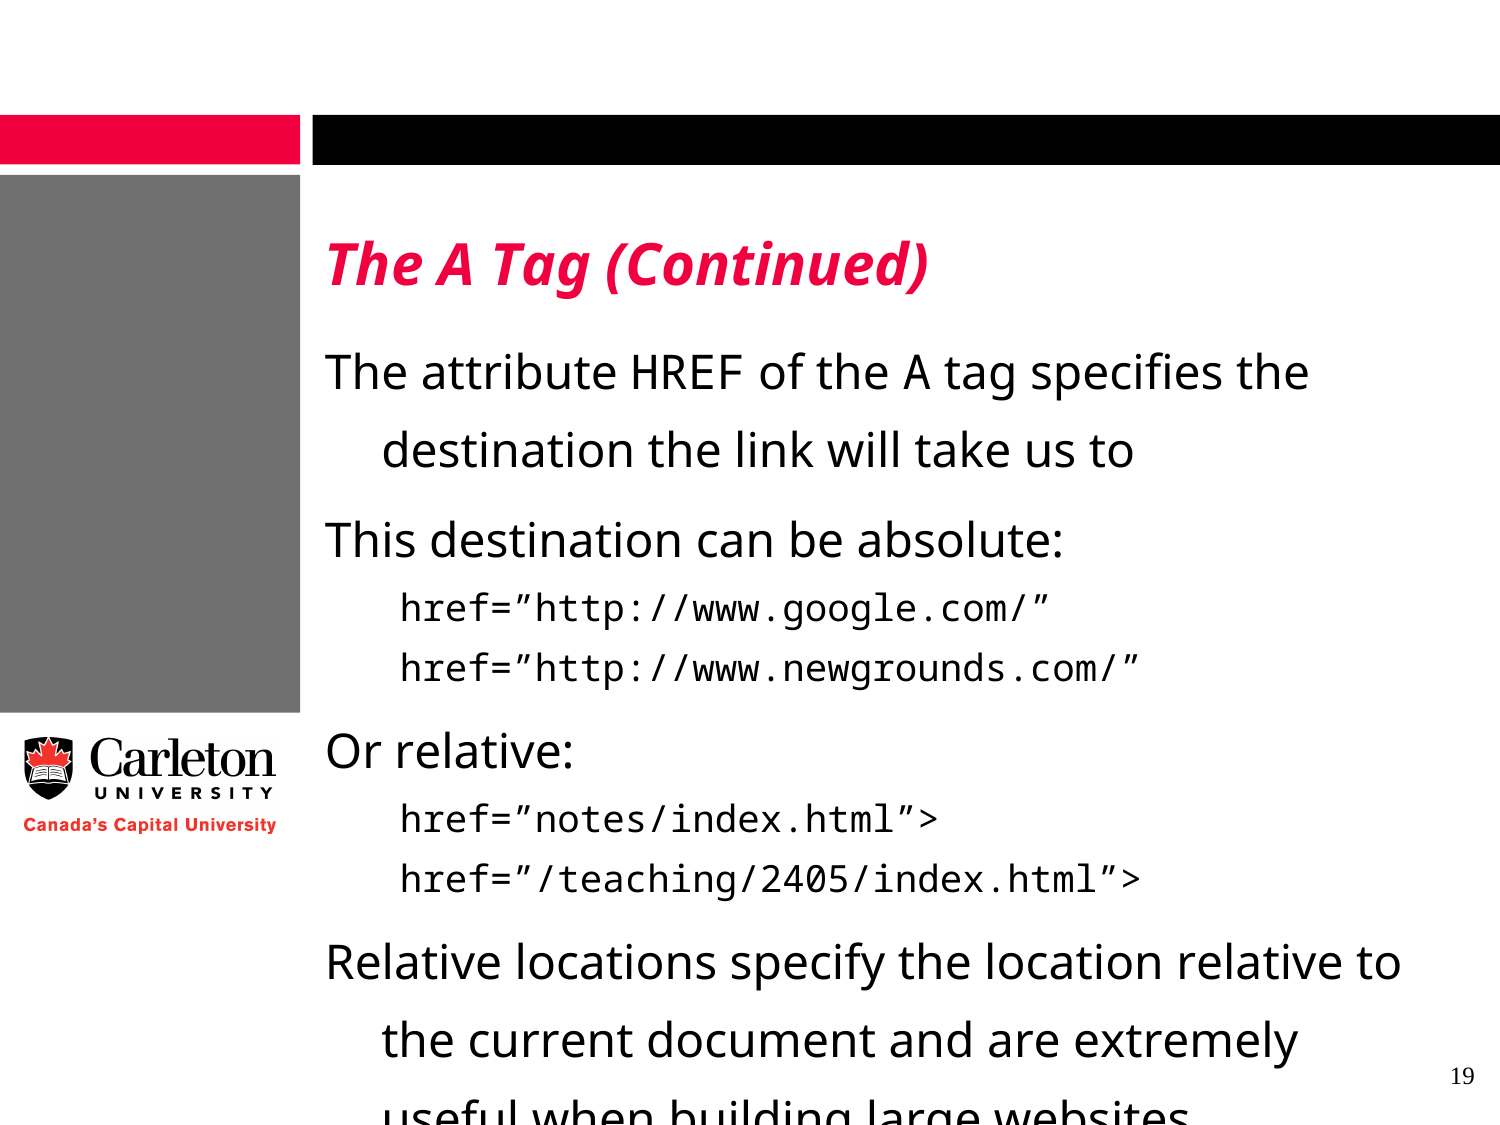

# The A Tag (Continued)
The attribute HREF of the A tag specifies the destination the link will take us to
This destination can be absolute:
href=”http://www.google.com/”
href=”http://www.newgrounds.com/”
Or relative:
href=”notes/index.html”>
href=”/teaching/2405/index.html”>
Relative locations specify the location relative to the current document and are extremely useful when building large websites
19